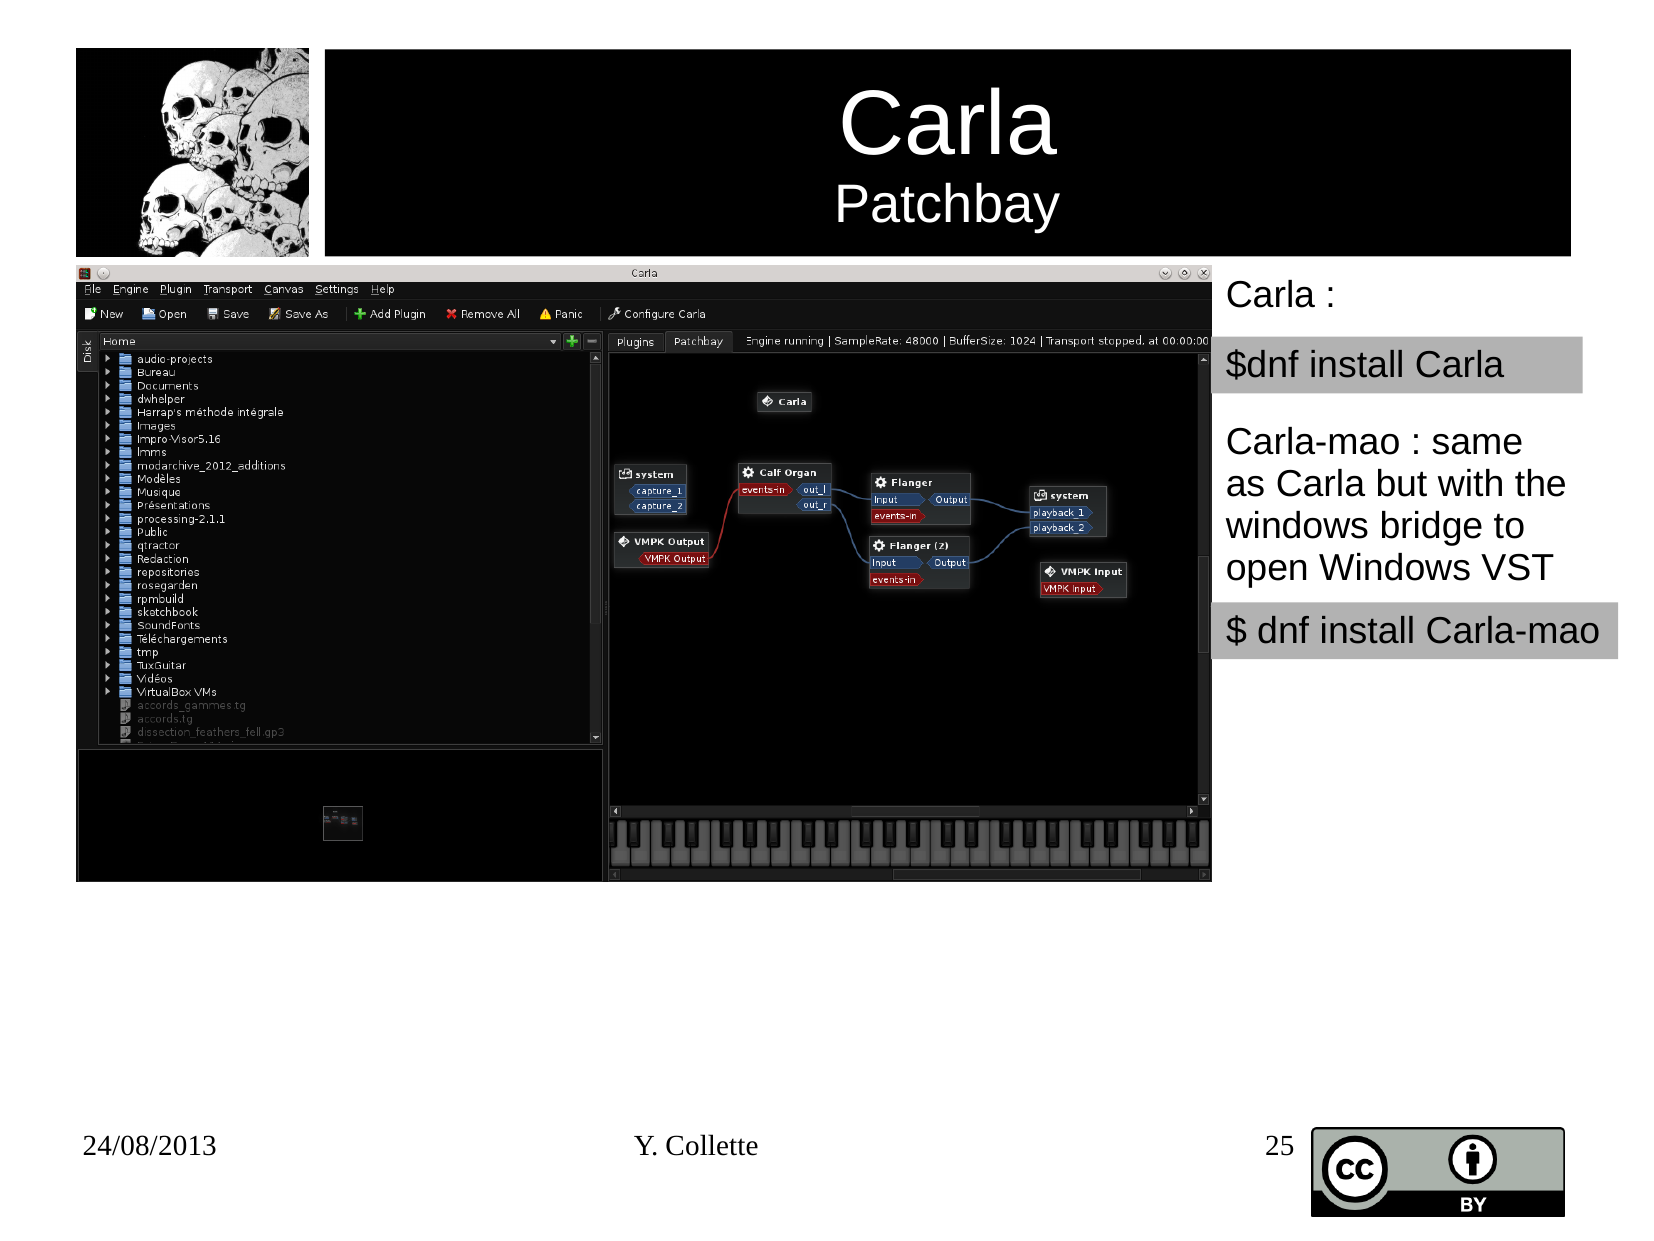

# Carla Patchbay
Carla :
$dnf install Carla
Carla-mao : same as Carla but with the windows bridge to open Windows VST
$ dnf install Carla-mao
Y. Collette
25